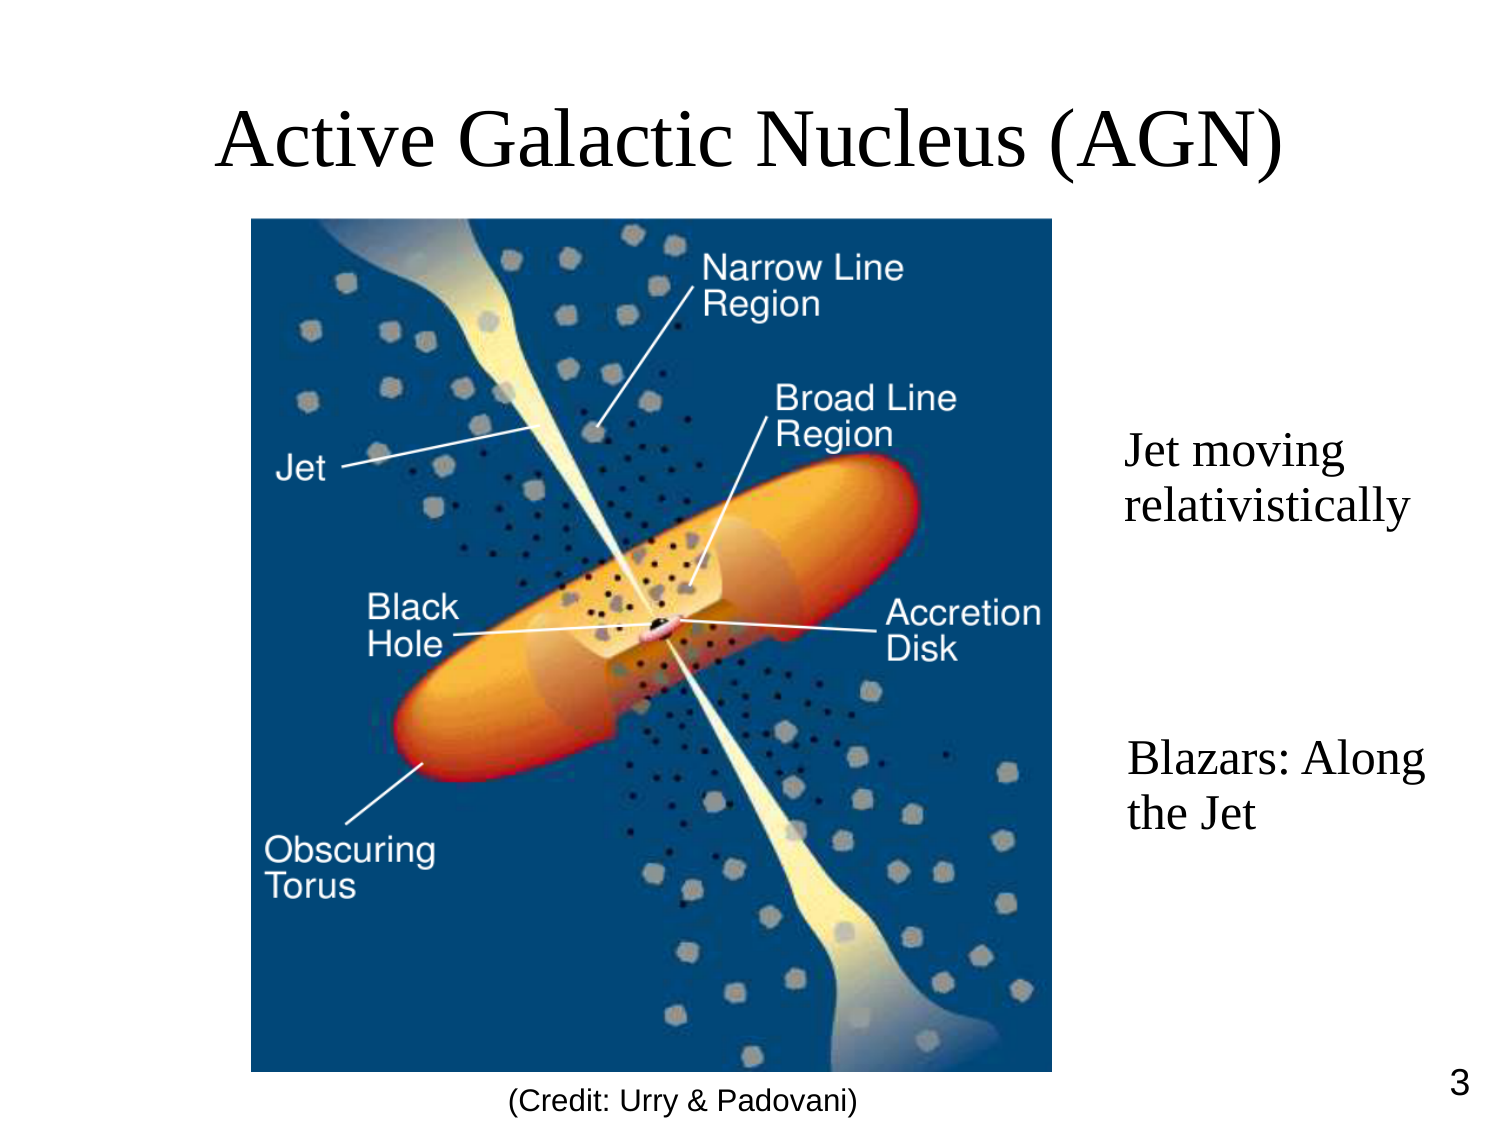

# Active Galactic Nucleus (AGN)
Jet moving relativistically
Blazars: Along the Jet
(Credit: Urry & Padovani)